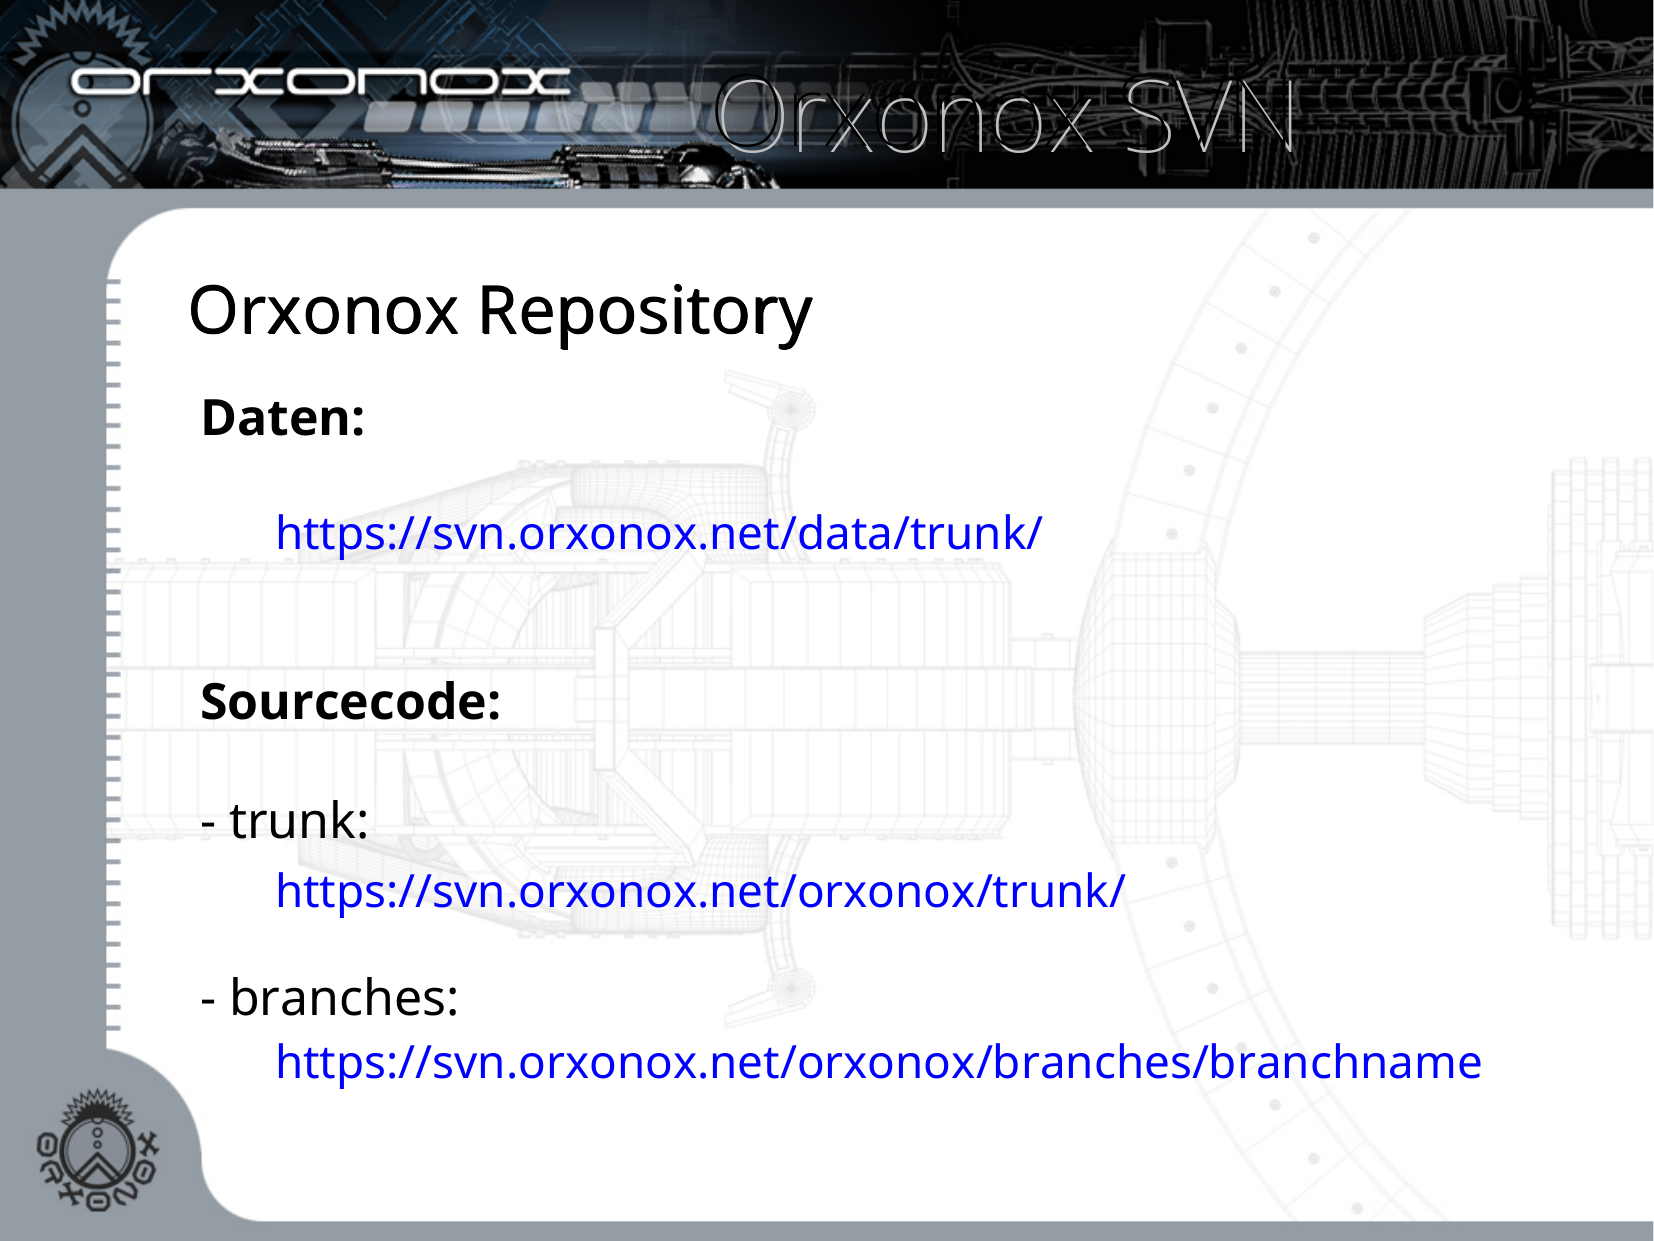

Orxonox SVN
Orxonox Repository
Daten:
	https://svn.orxonox.net/data/trunk/
Sourcecode:
- trunk:
	https://svn.orxonox.net/orxonox/trunk/
- branches:
	https://svn.orxonox.net/orxonox/branches/branchname